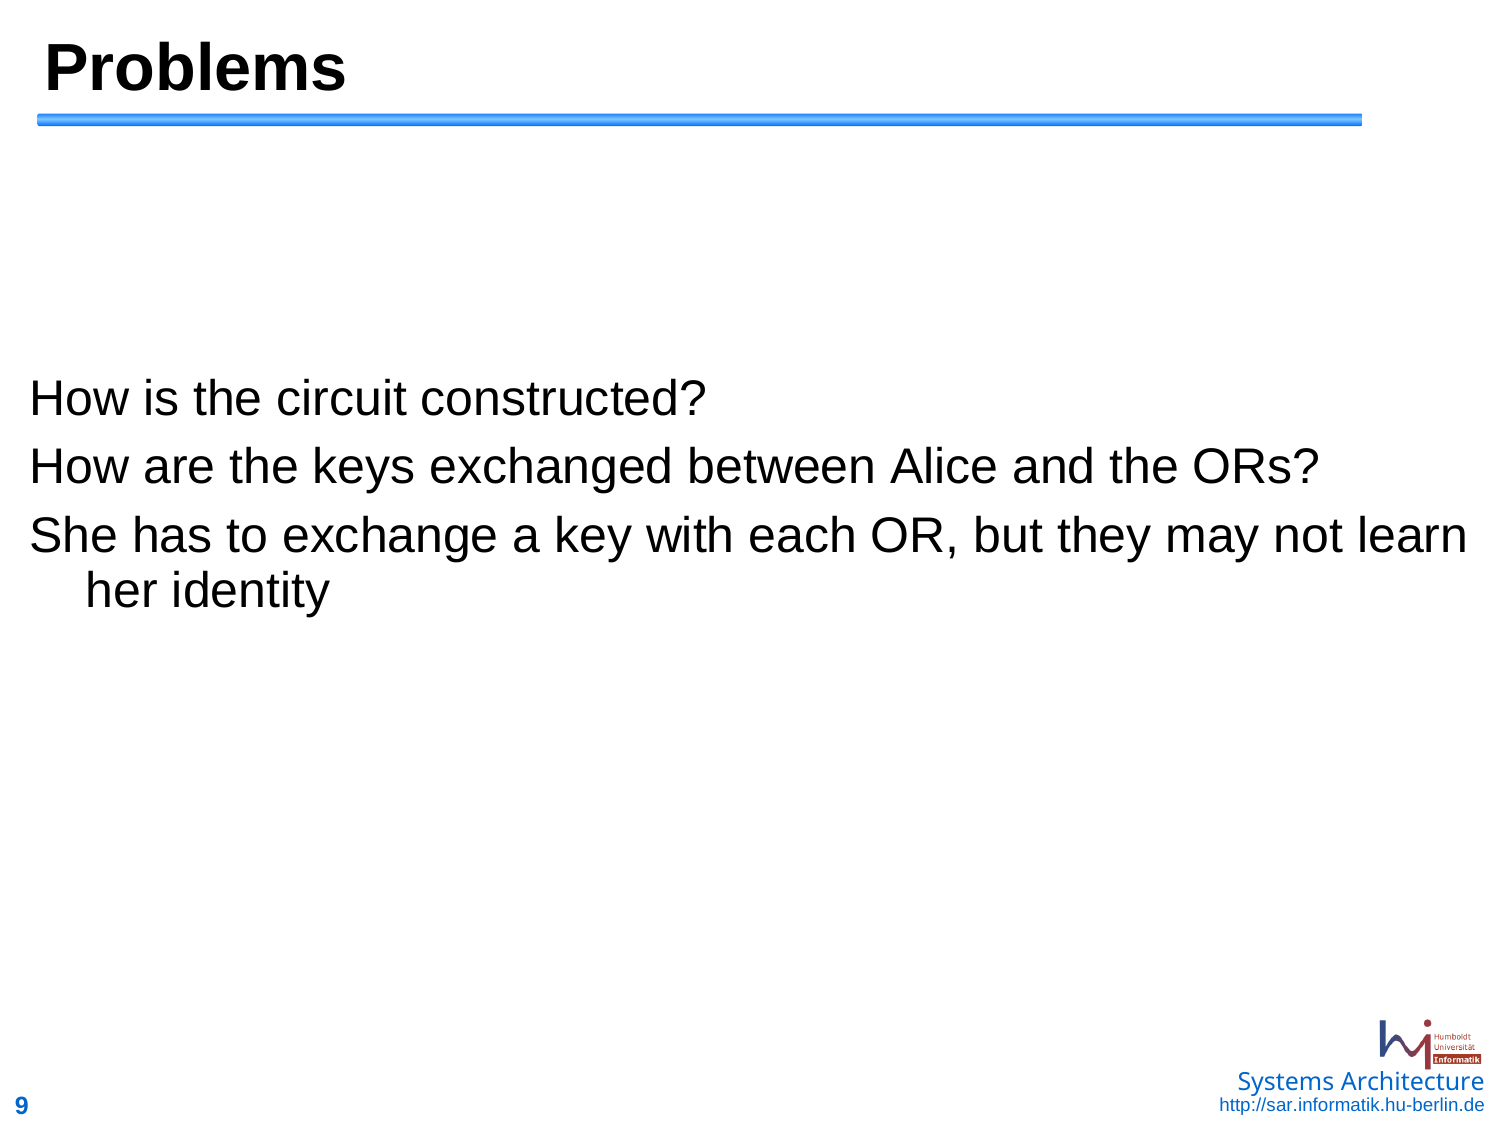

# Problems
How is the circuit constructed?
How are the keys exchanged between Alice and the ORs?
She has to exchange a key with each OR, but they may not learn her identity